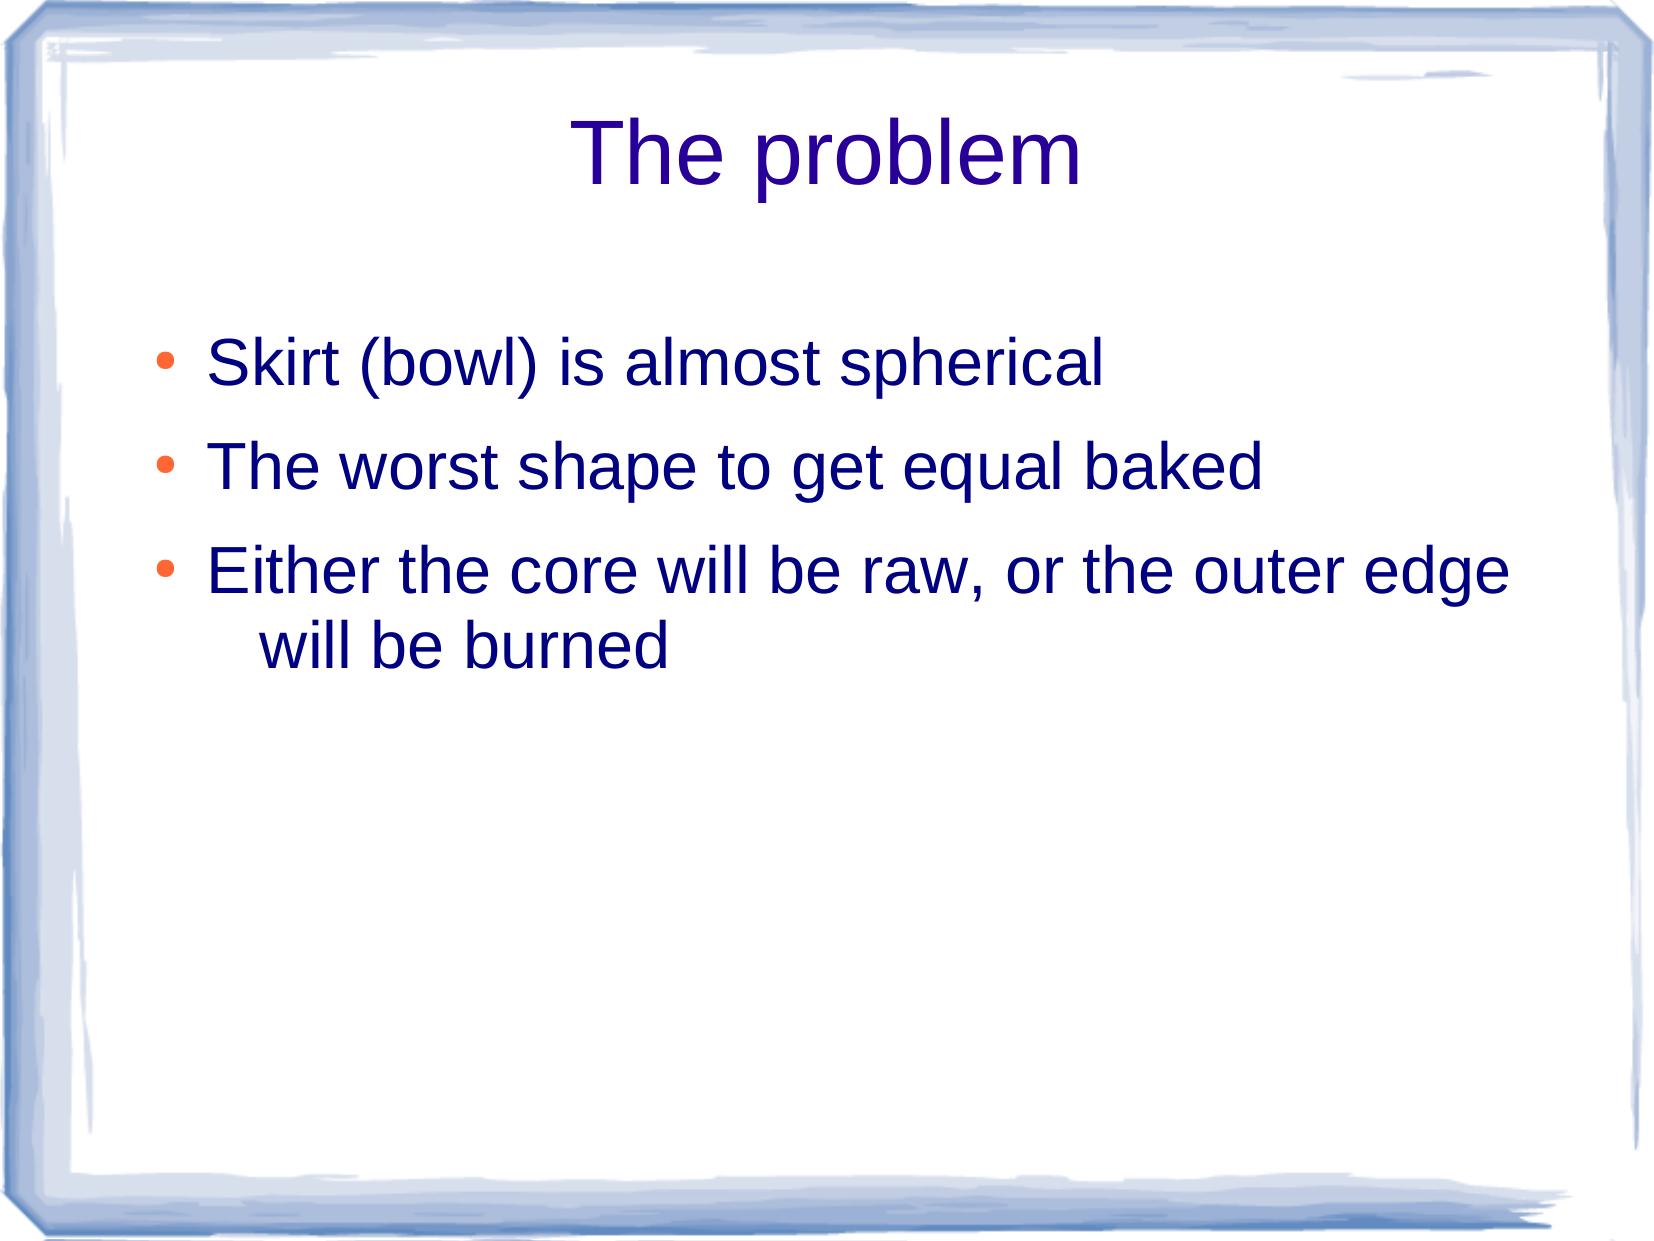

# The problem
Skirt (bowl) is almost spherical
The worst shape to get equal baked
Either the core will be raw, or the outer edge will be burned